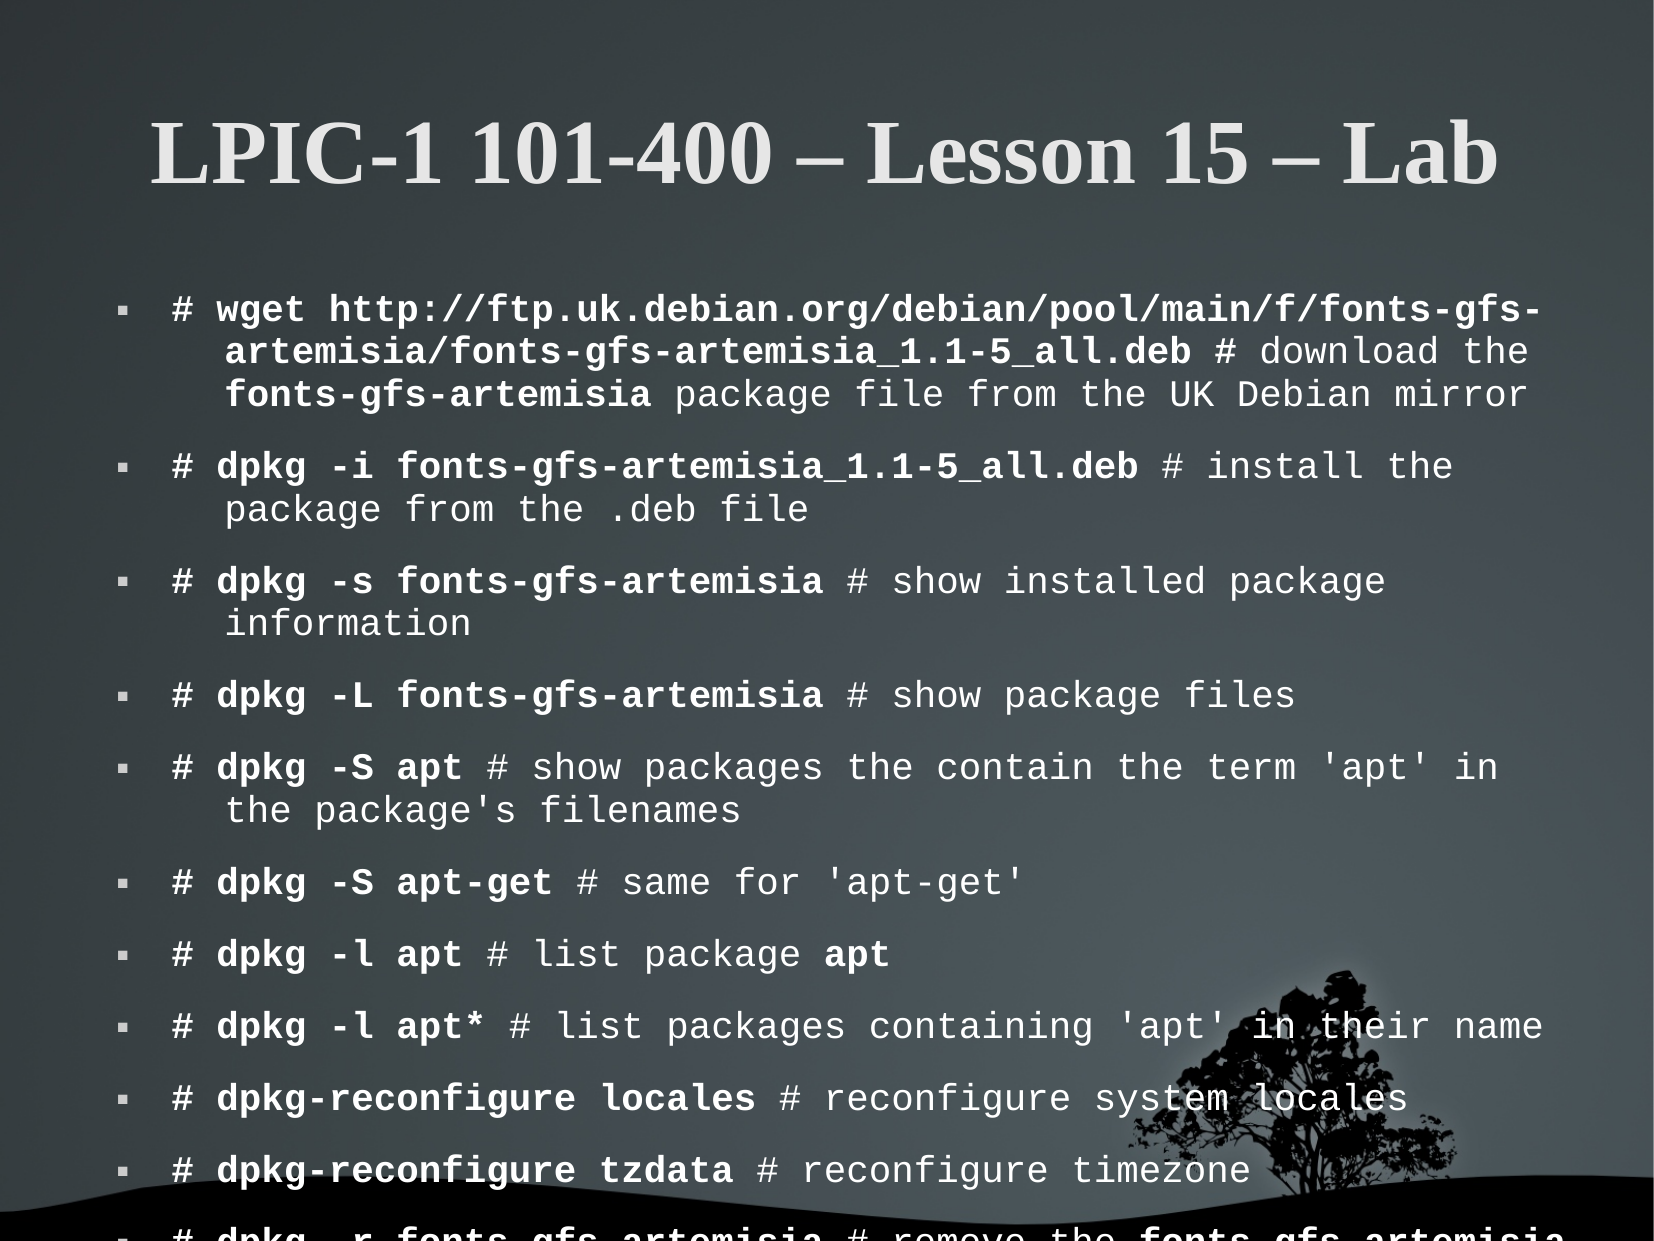

# LPIC-1 101-400 – Lesson 15 – Lab
# wget http://ftp.uk.debian.org/debian/pool/main/f/fonts-gfs-artemisia/fonts-gfs-artemisia_1.1-5_all.deb # download the fonts-gfs-artemisia package file from the UK Debian mirror
# dpkg -i fonts-gfs-artemisia_1.1-5_all.deb # install the package from the .deb file
# dpkg -s fonts-gfs-artemisia # show installed package information
# dpkg -L fonts-gfs-artemisia # show package files
# dpkg -S apt # show packages the contain the term 'apt' in the package's filenames
# dpkg -S apt-get # same for 'apt-get'
# dpkg -l apt # list package apt
# dpkg -l apt* # list packages containing 'apt' in their name
# dpkg-reconfigure locales # reconfigure system locales
# dpkg-reconfigure tzdata # reconfigure timezone
# dpkg -r fonts-gfs-artemisia # remove the fonts-gfs-artemisia package